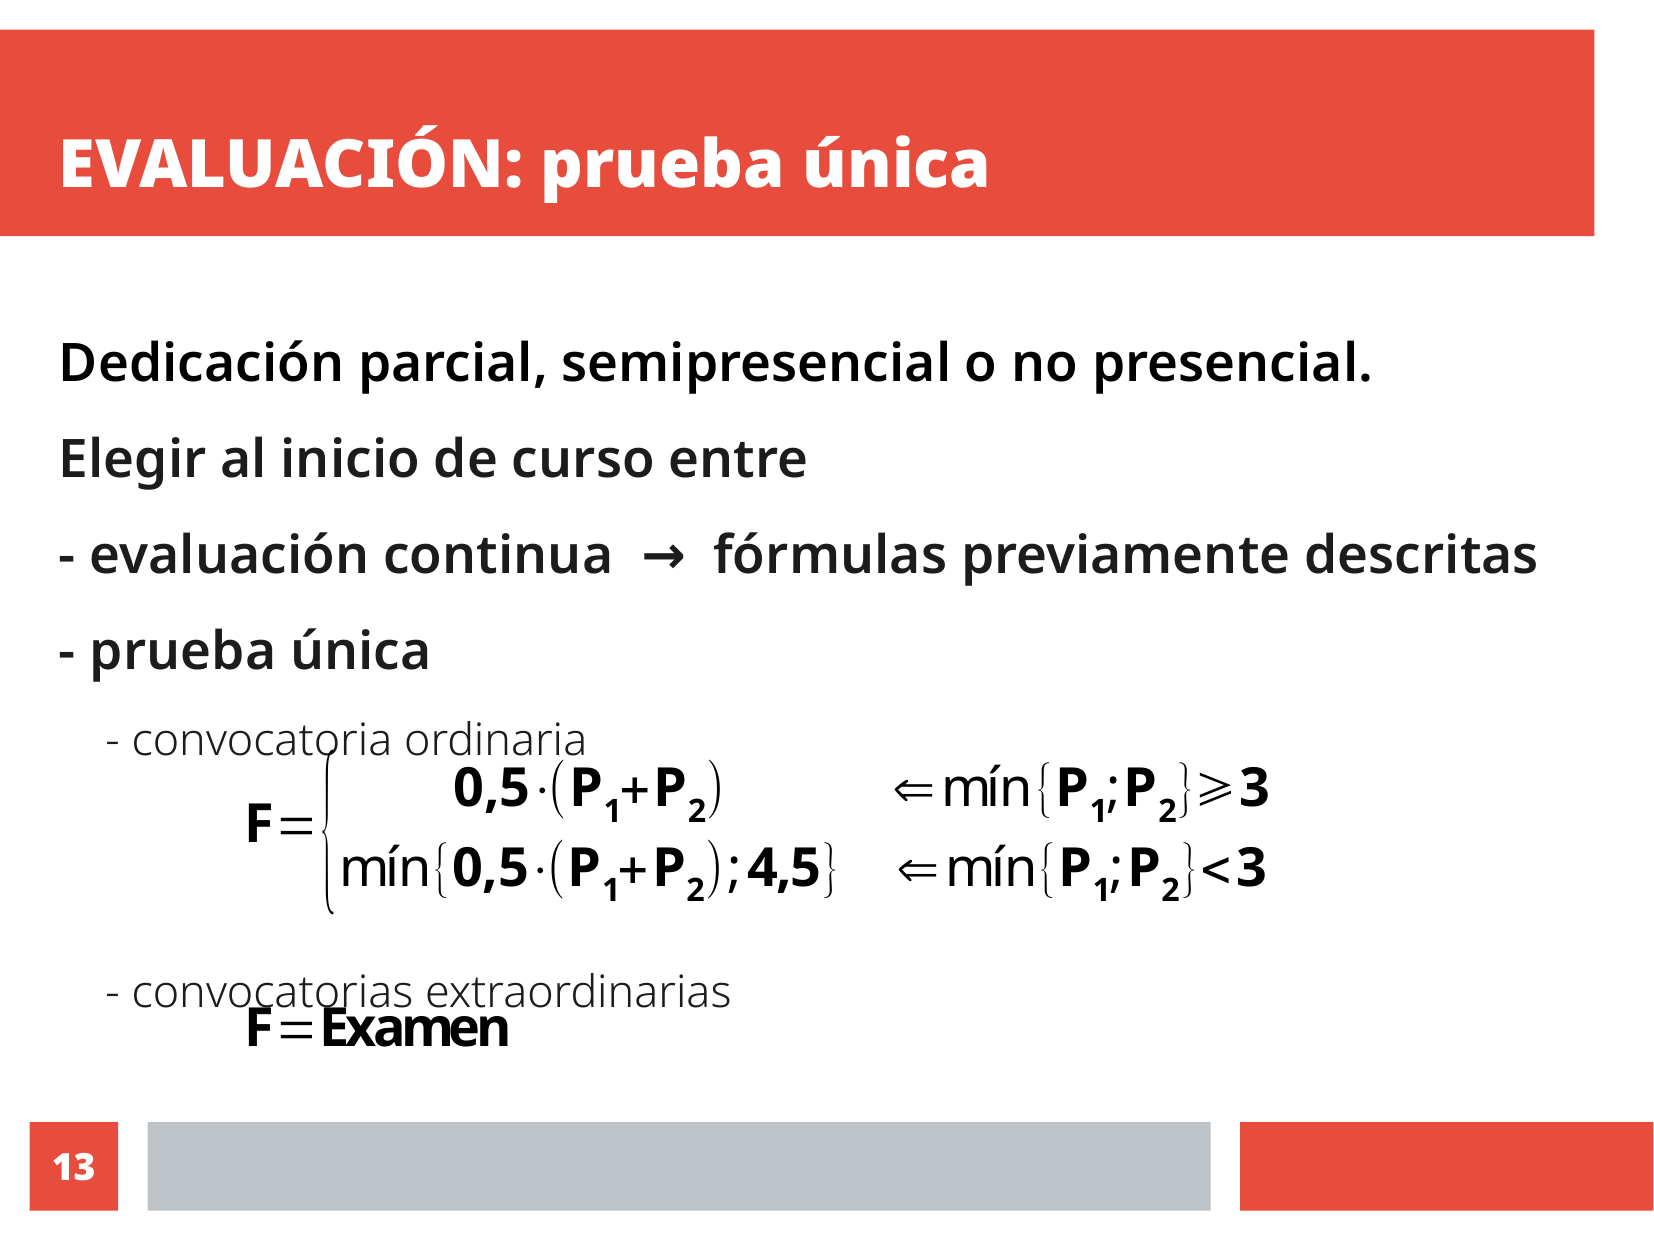

# EVALUACIÓN: prueba única
Dedicación parcial, semipresencial o no presencial.
Elegir al inicio de curso entre
- evaluación continua → fórmulas previamente descritas
- prueba única
- convocatoria ordinaria
- convocatorias extraordinarias
13